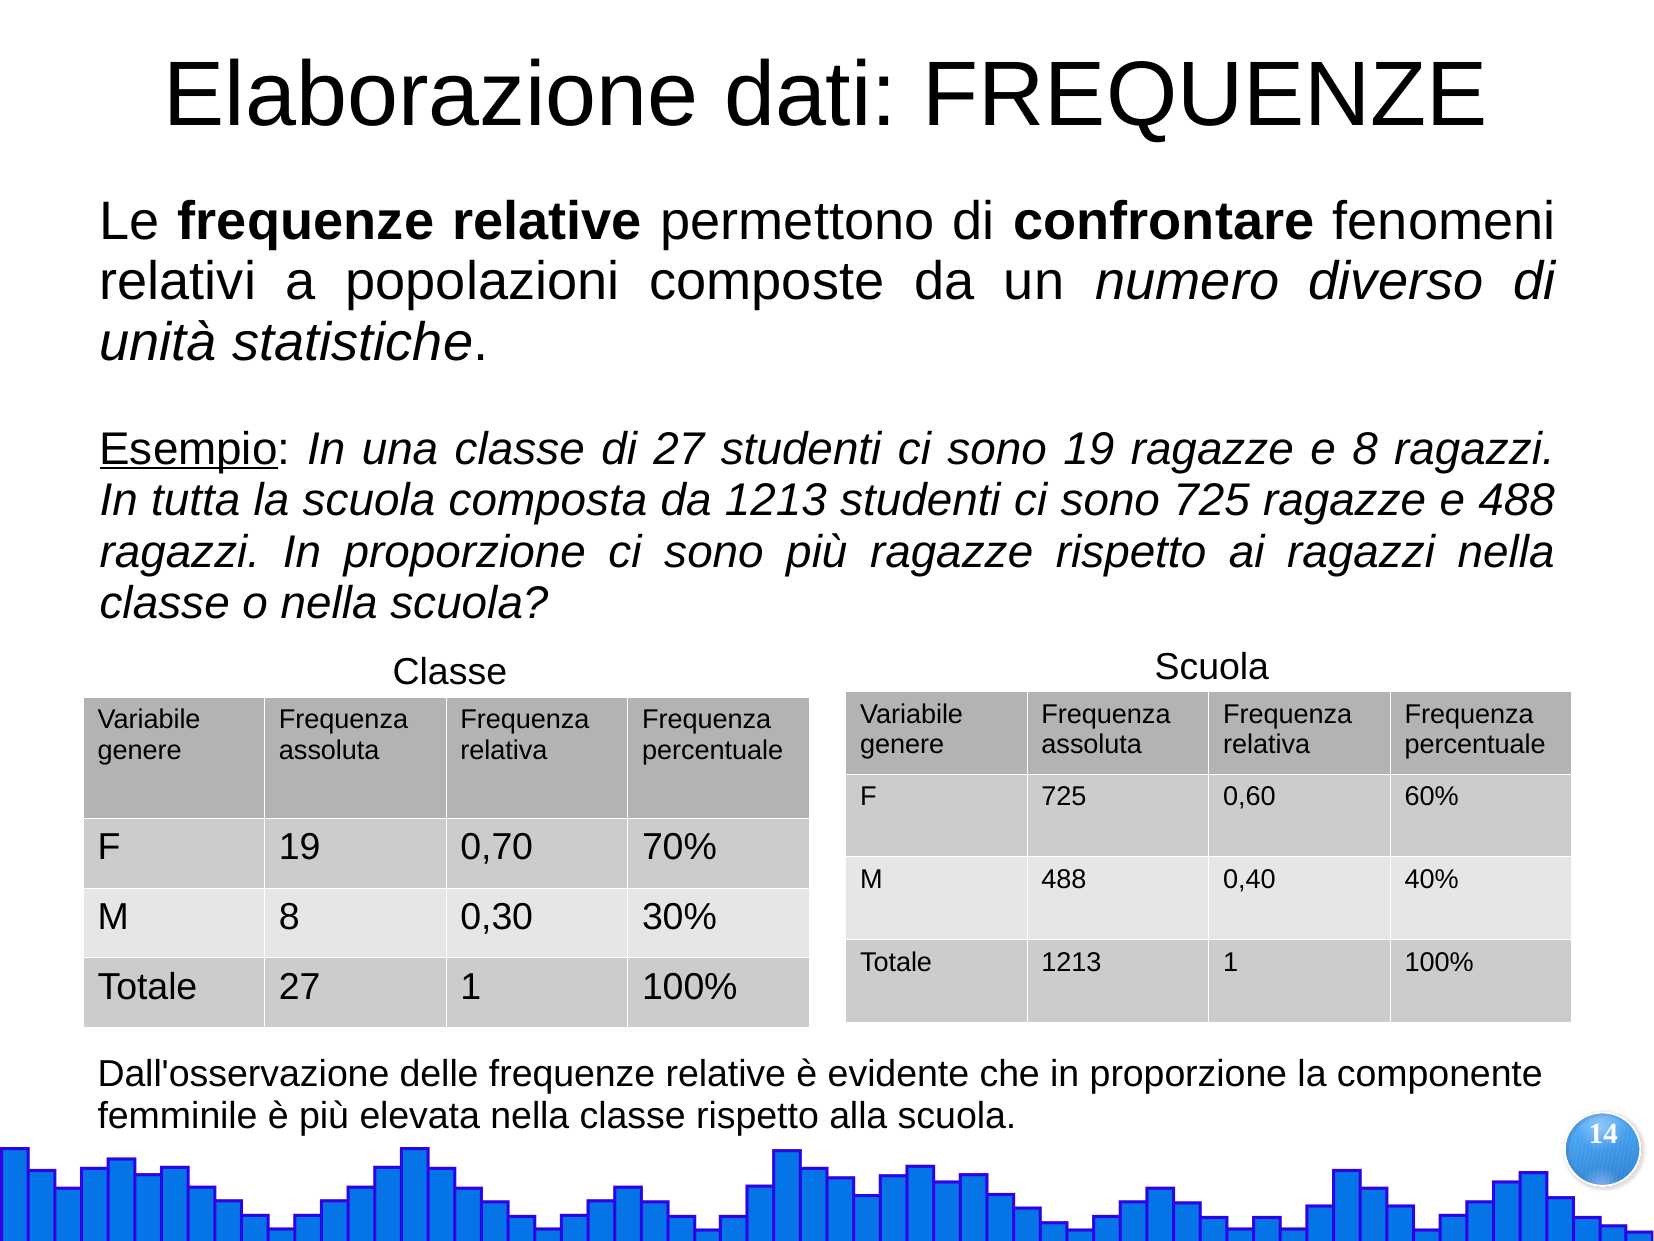

# Elaborazione dati: FREQUENZE
Le frequenze relative permettono di confrontare fenomeni relativi a popolazioni composte da un numero diverso di unità statistiche.
Esempio: In una classe di 27 studenti ci sono 19 ragazze e 8 ragazzi. In tutta la scuola composta da 1213 studenti ci sono 725 ragazze e 488 ragazzi. In proporzione ci sono più ragazze rispetto ai ragazzi nella classe o nella scuola?
Scuola
Classe
| Variabile genere | Frequenza assoluta | Frequenza relativa | Frequenza percentuale |
| --- | --- | --- | --- |
| F | 725 | 0,60 | 60% |
| M | 488 | 0,40 | 40% |
| Totale | 1213 | 1 | 100% |
| Variabile genere | Frequenza assoluta | Frequenza relativa | Frequenza percentuale |
| --- | --- | --- | --- |
| F | 19 | 0,70 | 70% |
| M | 8 | 0,30 | 30% |
| Totale | 27 | 1 | 100% |
Dall'osservazione delle frequenze relative è evidente che in proporzione la componente femminile è più elevata nella classe rispetto alla scuola.
14